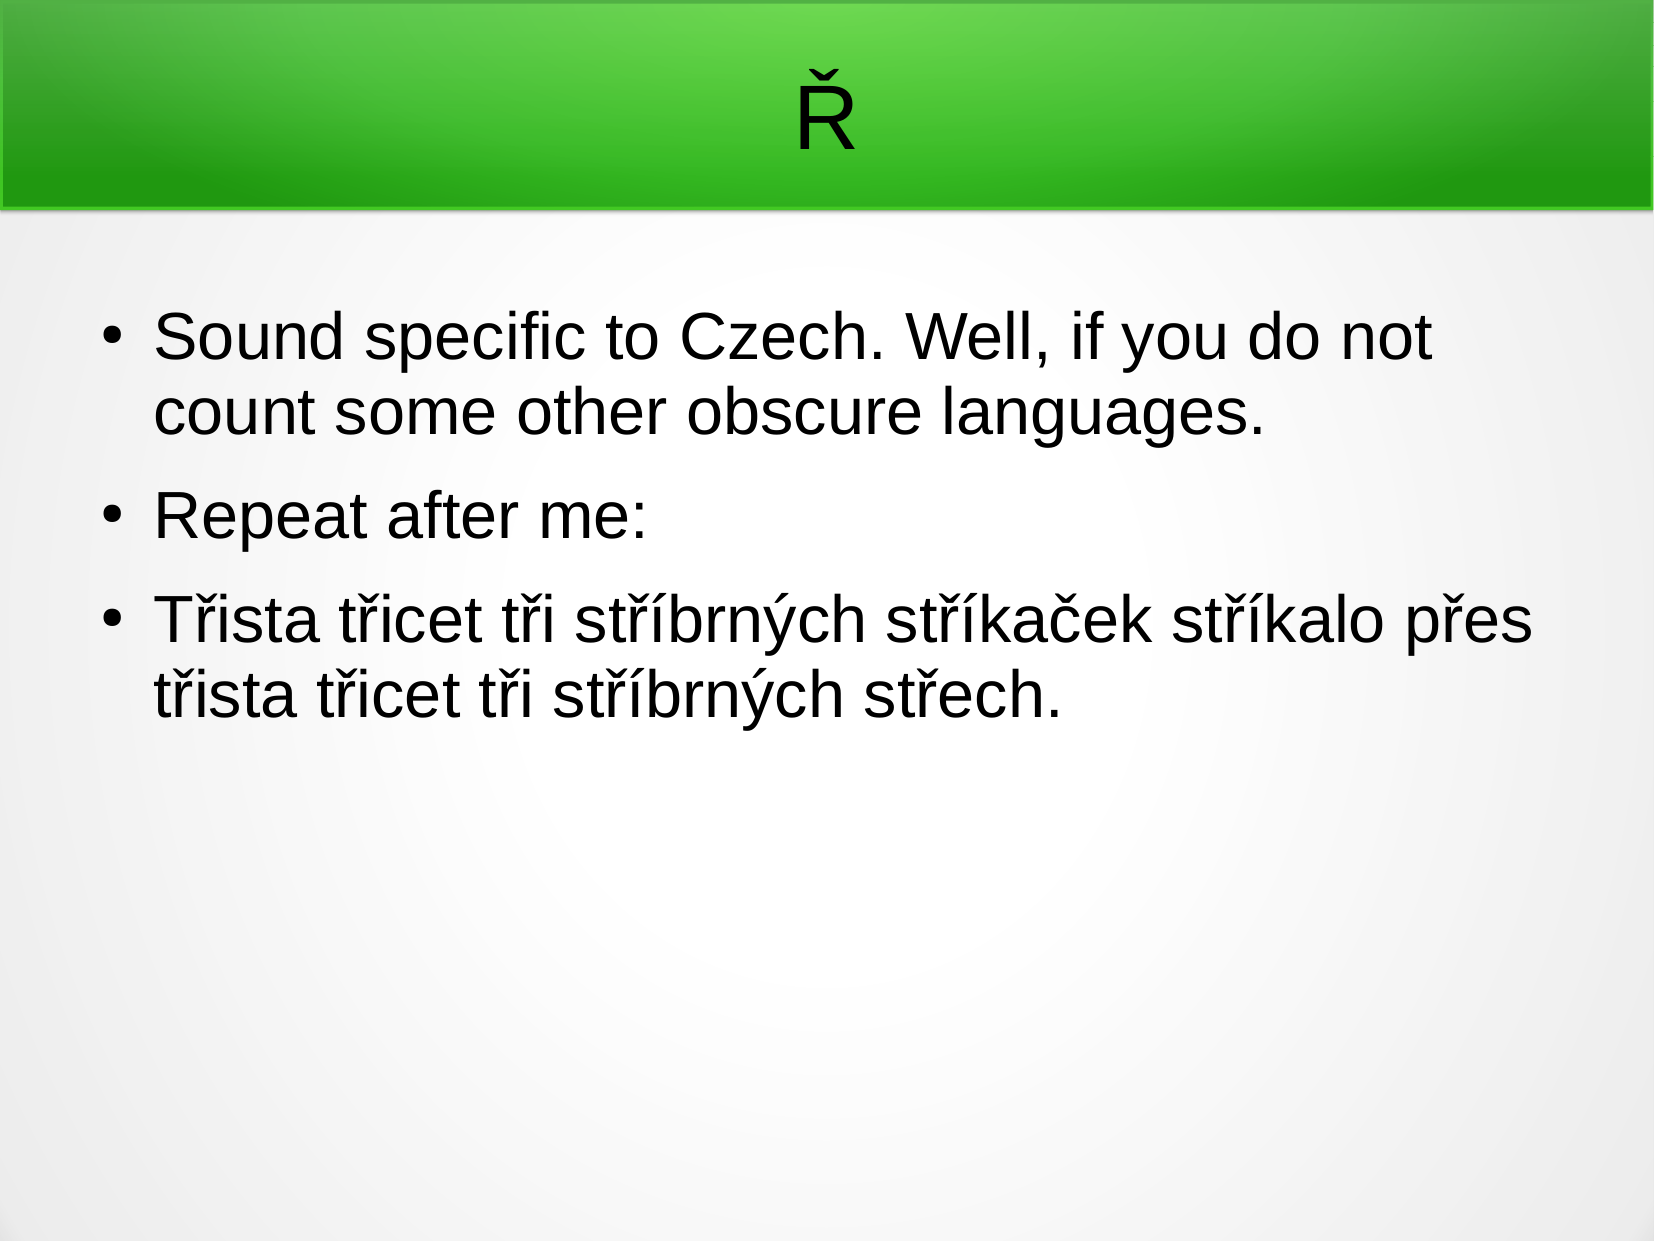

# Ř
Sound specific to Czech. Well, if you do not count some other obscure languages.
Repeat after me:
Třista třicet tři stříbrných stříkaček stříkalo přes třista třicet tři stříbrných střech.